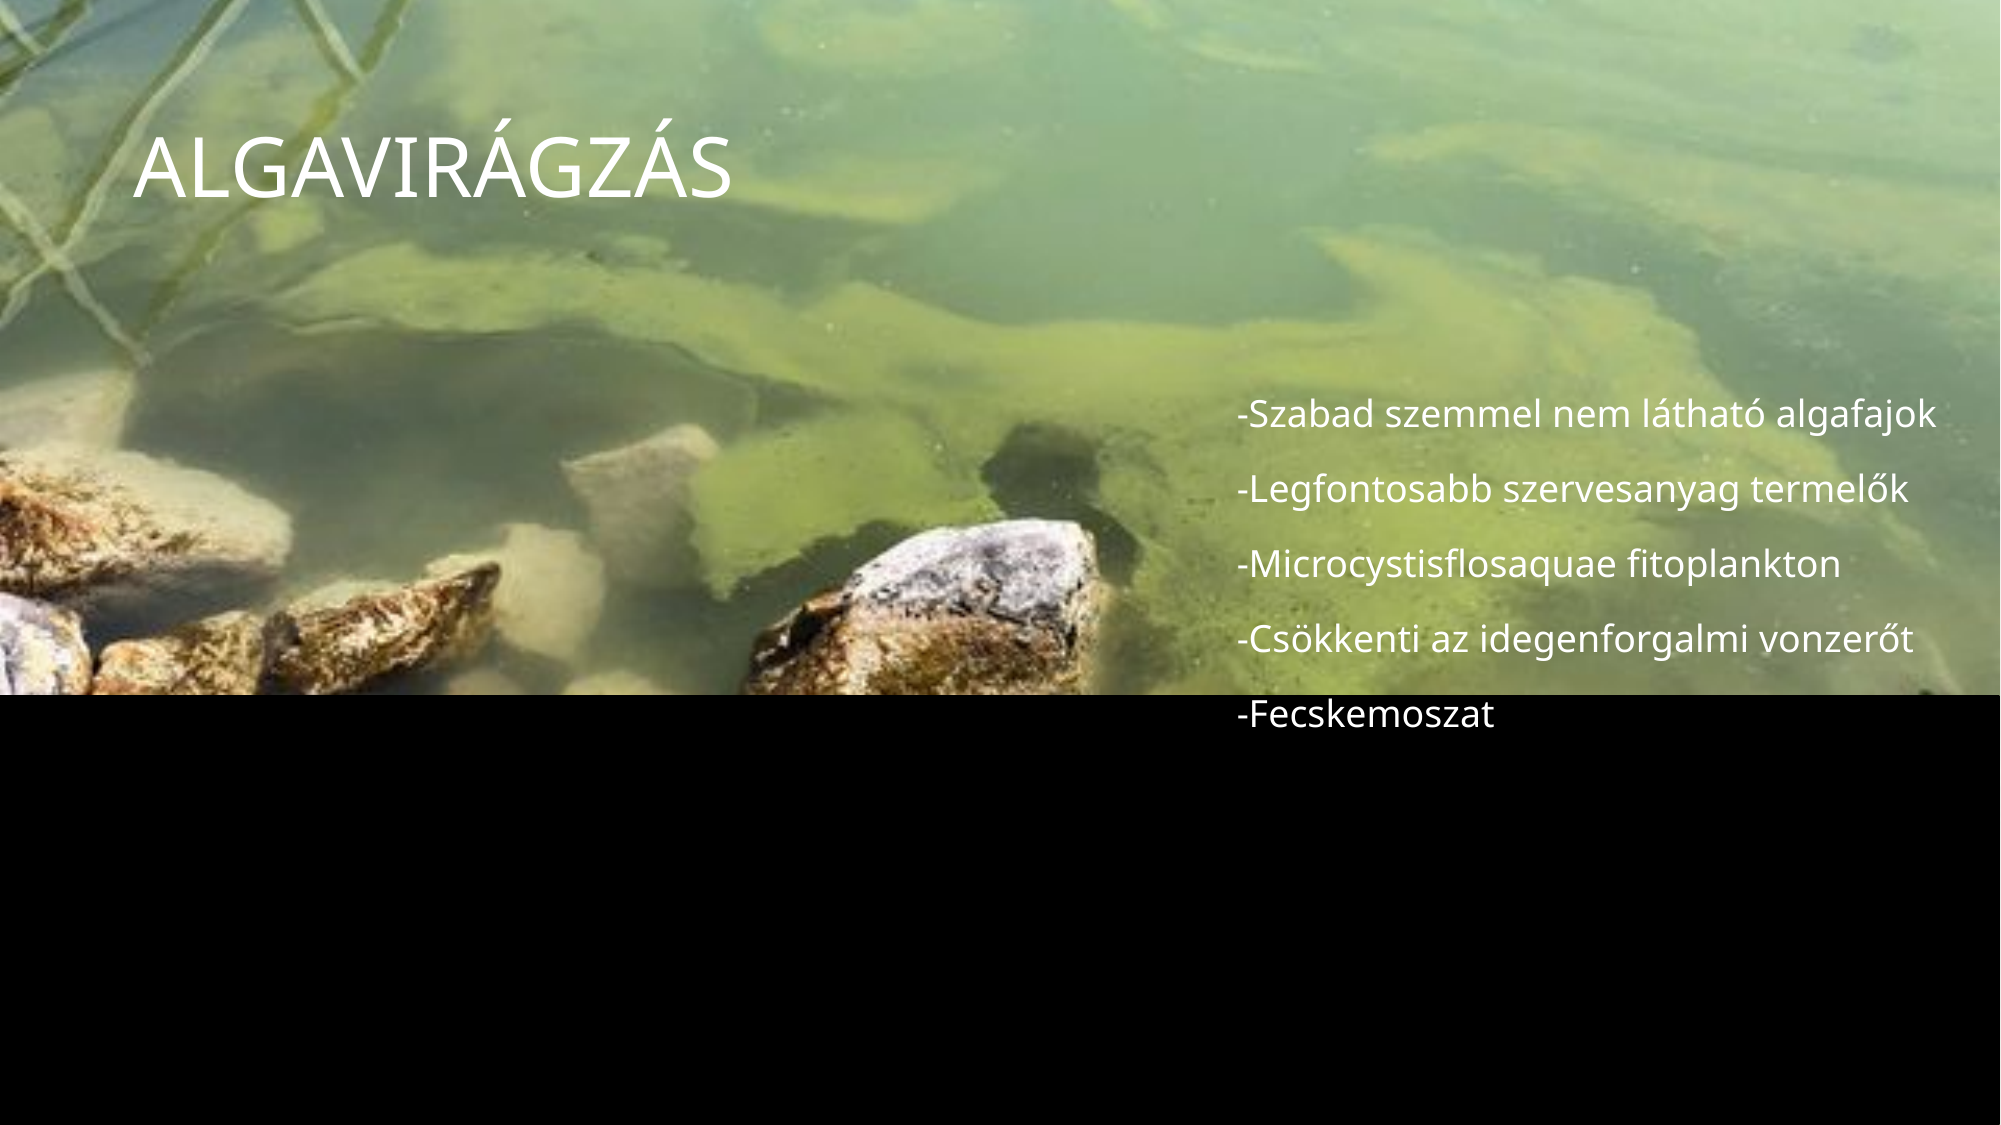

# Algavirágzás
-Szabad szemmel nem látható algafajok
-Legfontosabb szervesanyag termelők
-Microcystisflosaquae fitoplankton
-Csökkenti az idegenforgalmi vonzerőt
-Fecskemoszat
Kép forrása: hirbalaton.hu (Letöltés dátuma: 2022.12.06)